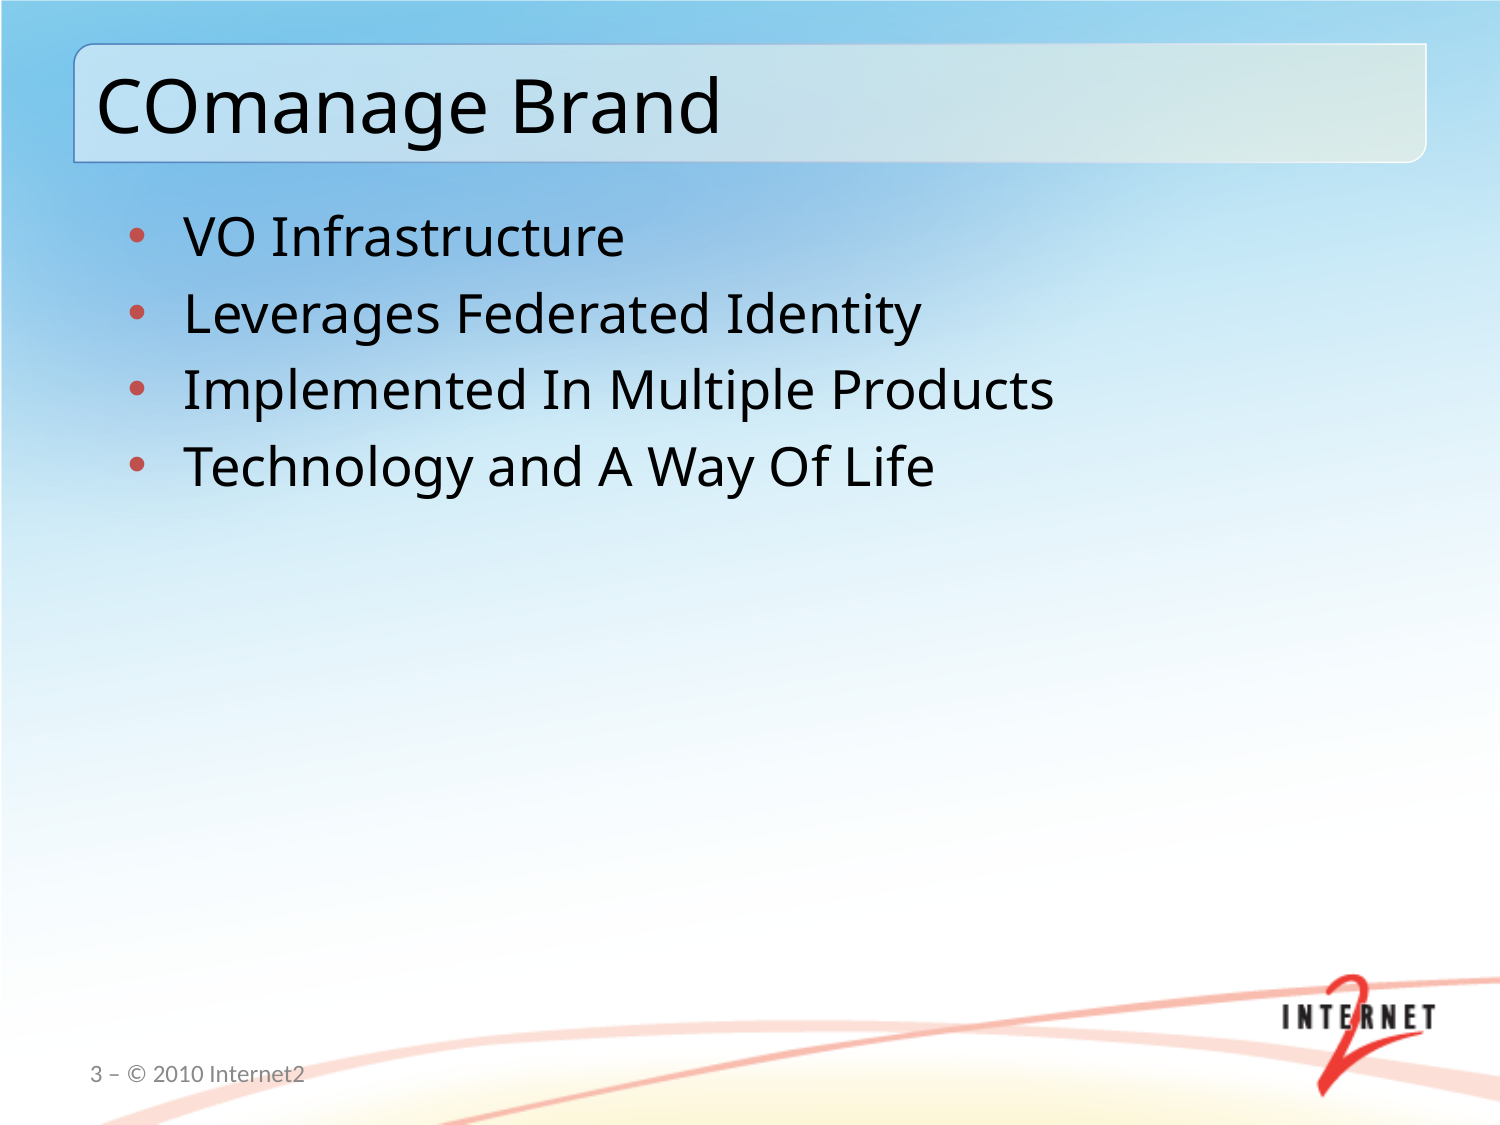

COmanage Brand
# VO Infrastructure
Leverages Federated Identity
Implemented In Multiple Products
Technology and A Way Of Life
 – © 2010 Internet2